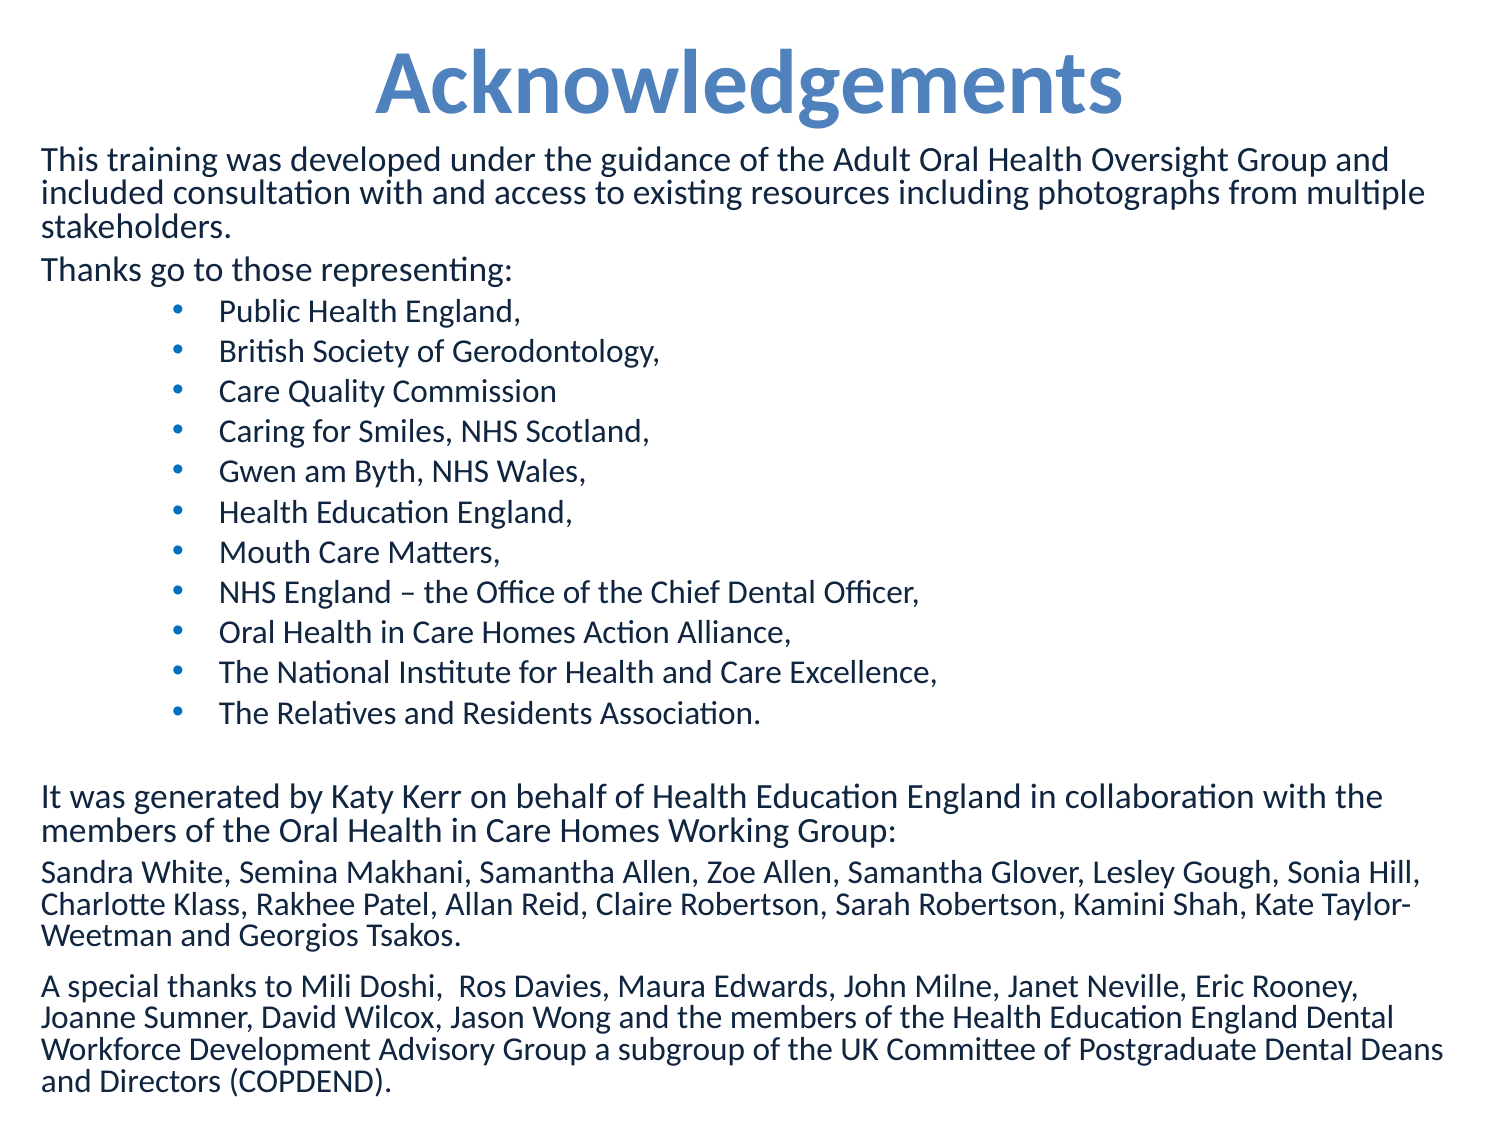

# Acknowledgements
This training was developed under the guidance of the Adult Oral Health Oversight Group and included consultation with and access to existing resources including photographs from multiple stakeholders.
Thanks go to those representing:
Public Health England,
British Society of Gerodontology,
Care Quality Commission
Caring for Smiles, NHS Scotland,
Gwen am Byth, NHS Wales,
Health Education England,
Mouth Care Matters,
NHS England – the Office of the Chief Dental Officer,
Oral Health in Care Homes Action Alliance,
The National Institute for Health and Care Excellence,
The Relatives and Residents Association.
It was generated by Katy Kerr on behalf of Health Education England in collaboration with the members of the Oral Health in Care Homes Working Group:
Sandra White, Semina Makhani, Samantha Allen, Zoe Allen, Samantha Glover, Lesley Gough, Sonia Hill, Charlotte Klass, Rakhee Patel, Allan Reid, Claire Robertson, Sarah Robertson, Kamini Shah, Kate Taylor-Weetman and Georgios Tsakos.
A special thanks to Mili Doshi, Ros Davies, Maura Edwards, John Milne, Janet Neville, Eric Rooney, Joanne Sumner, David Wilcox, Jason Wong and the members of the Health Education England Dental Workforce Development Advisory Group a subgroup of the UK Committee of Postgraduate Dental Deans and Directors (COPDEND).